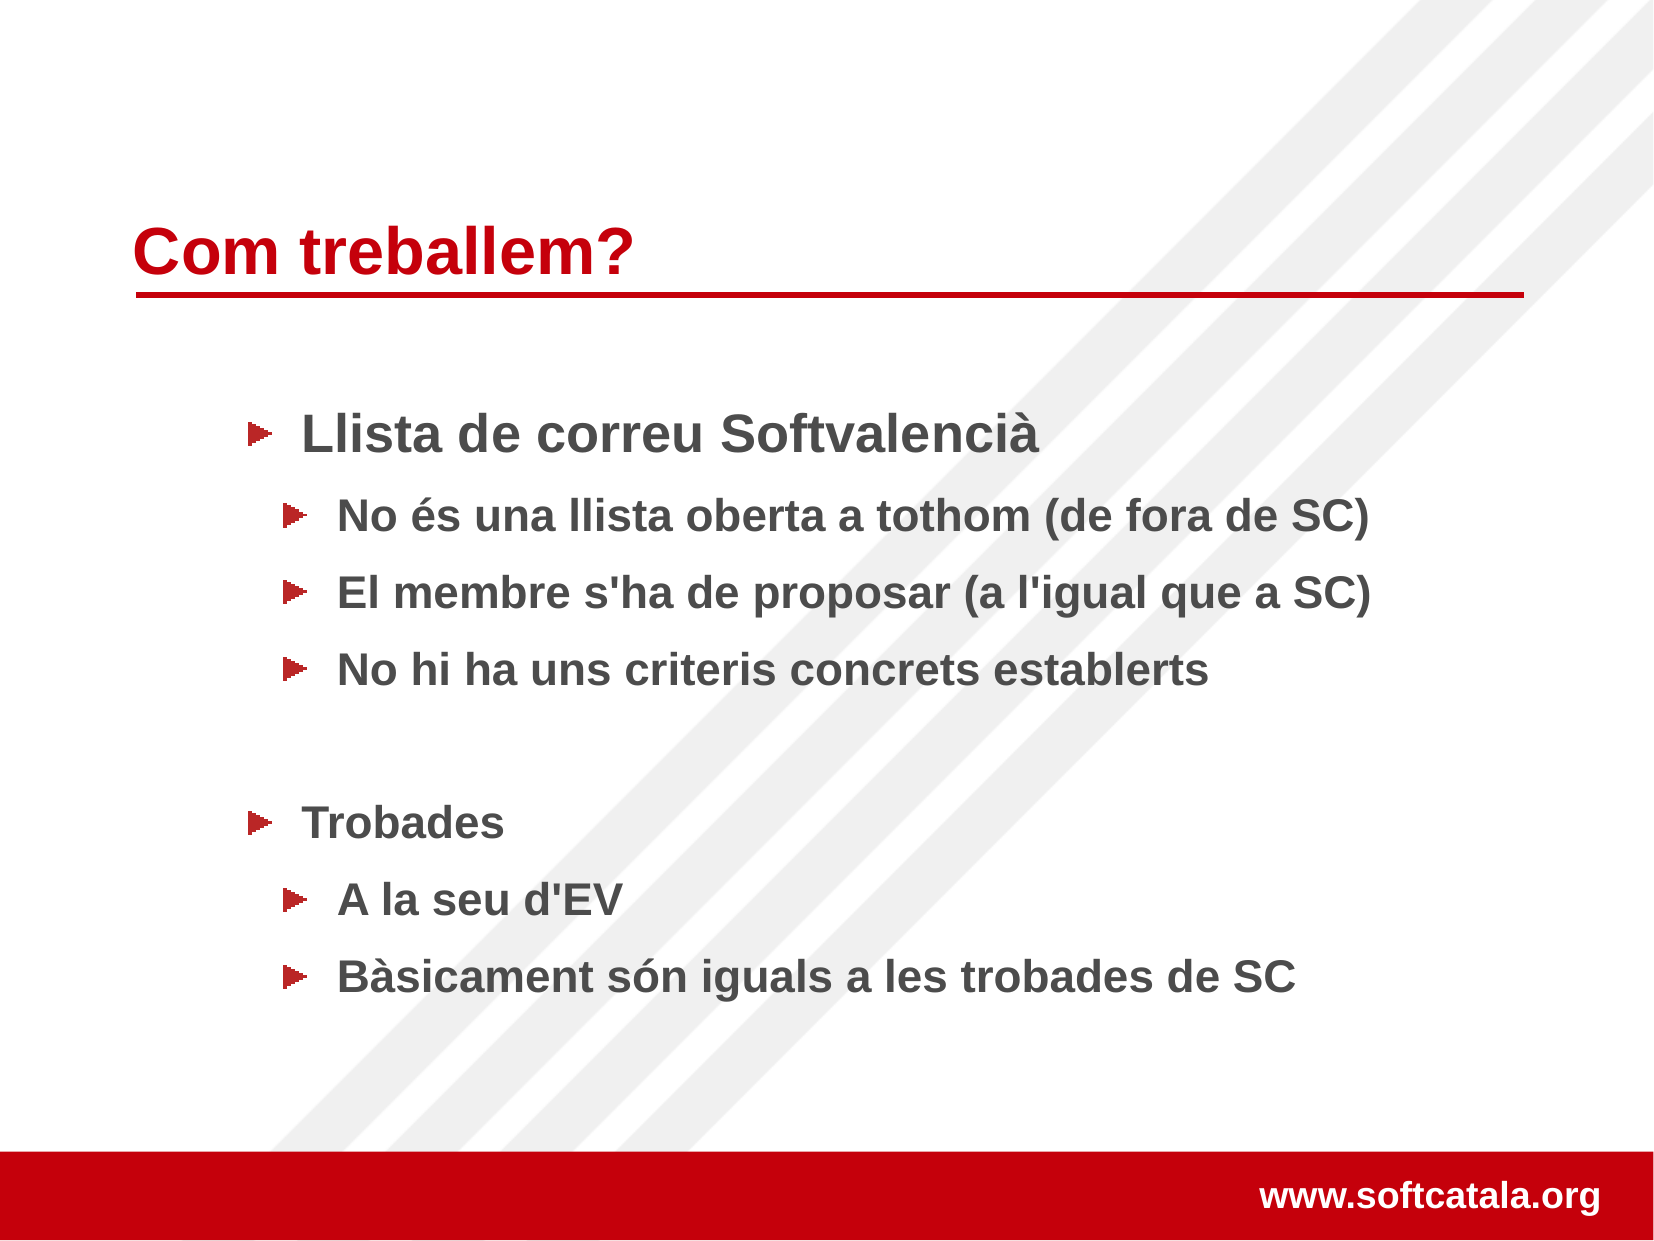

Com treballem?
Llista de correu Softvalencià
No és una llista oberta a tothom (de fora de SC)
El membre s'ha de proposar (a l'igual que a SC)
No hi ha uns criteris concrets establerts
Trobades
A la seu d'EV
Bàsicament són iguals a les trobades de SC
 www.softcatala.org